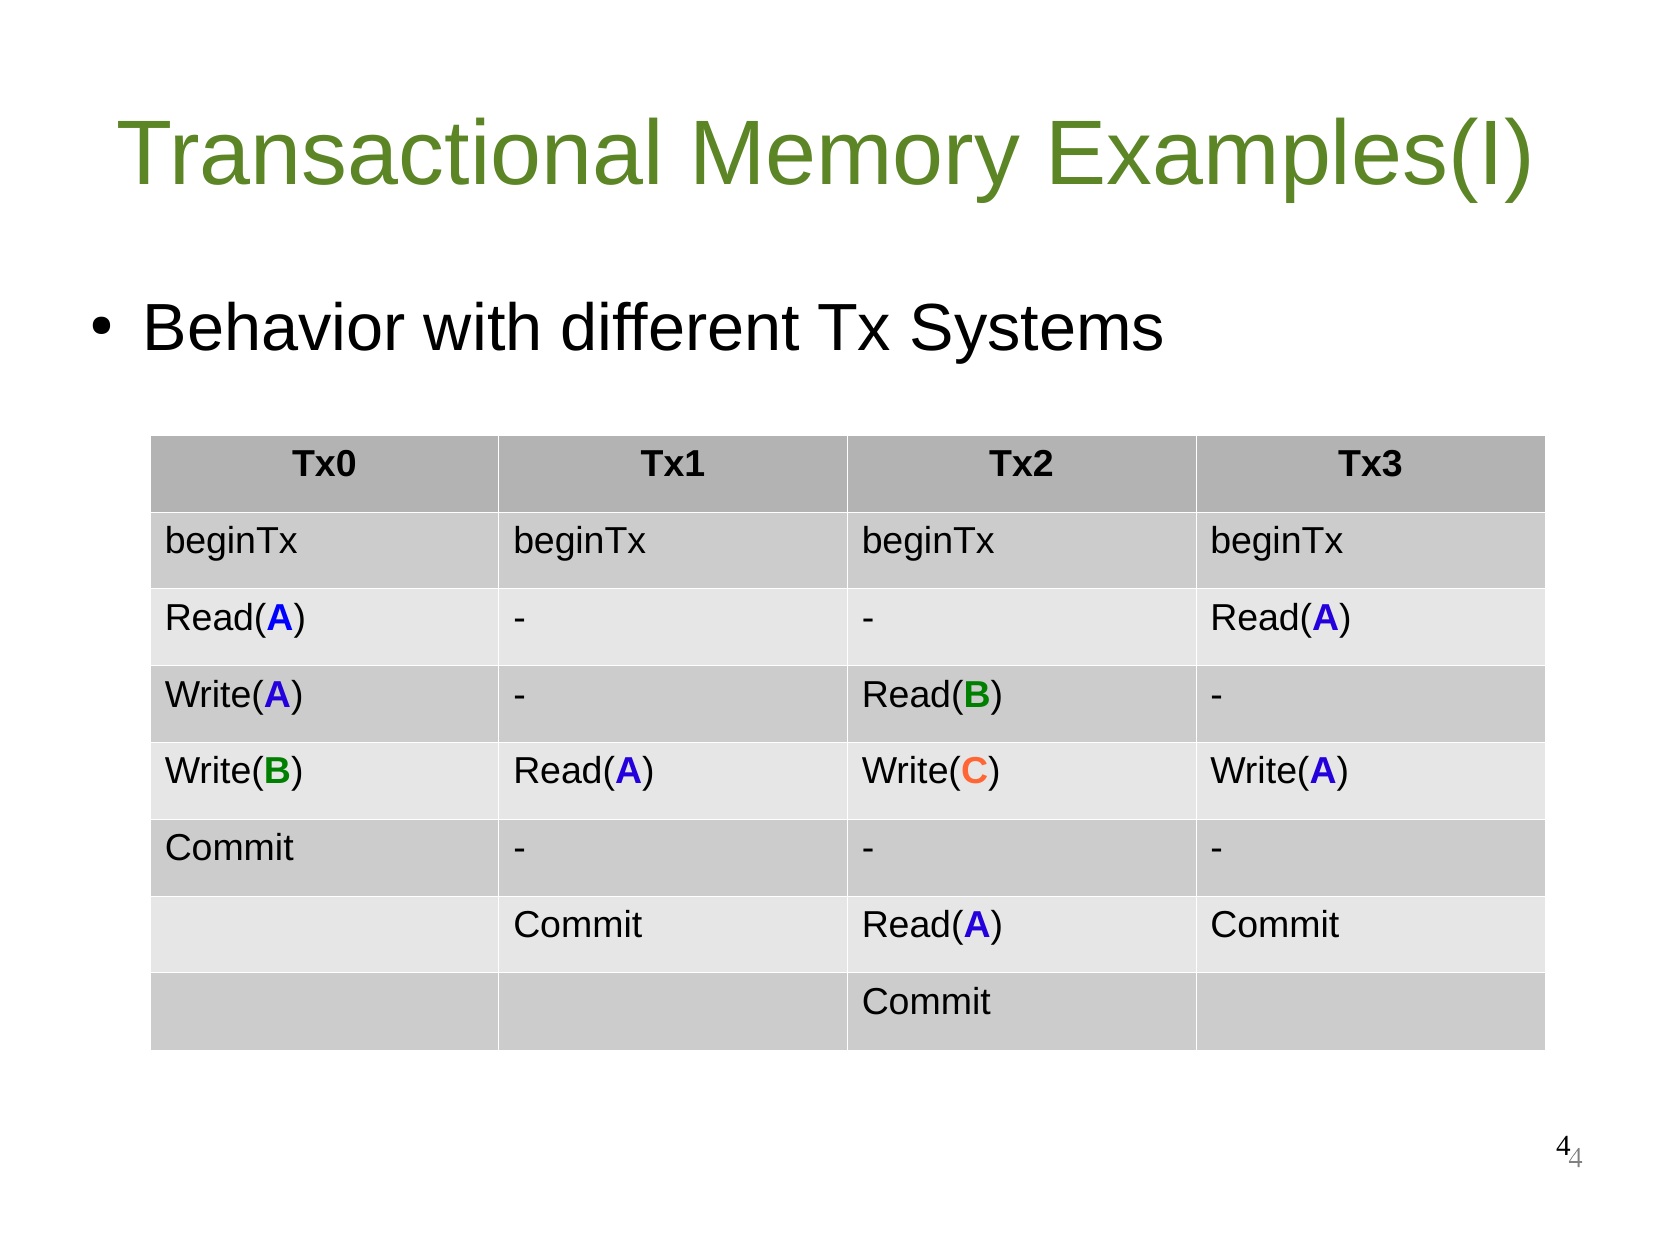

# Transactional Memory Examples(I)
Behavior with different Tx Systems
| Tx0 | Tx1 | Tx2 | Tx3 |
| --- | --- | --- | --- |
| beginTx | beginTx | beginTx | beginTx |
| Read(A) | - | - | Read(A) |
| Write(A) | - | Read(B) | - |
| Write(B) | Read(A) | Write(C) | Write(A) |
| Commit | - | - | - |
| | Commit | Read(A) | Commit |
| | | Commit | |
4